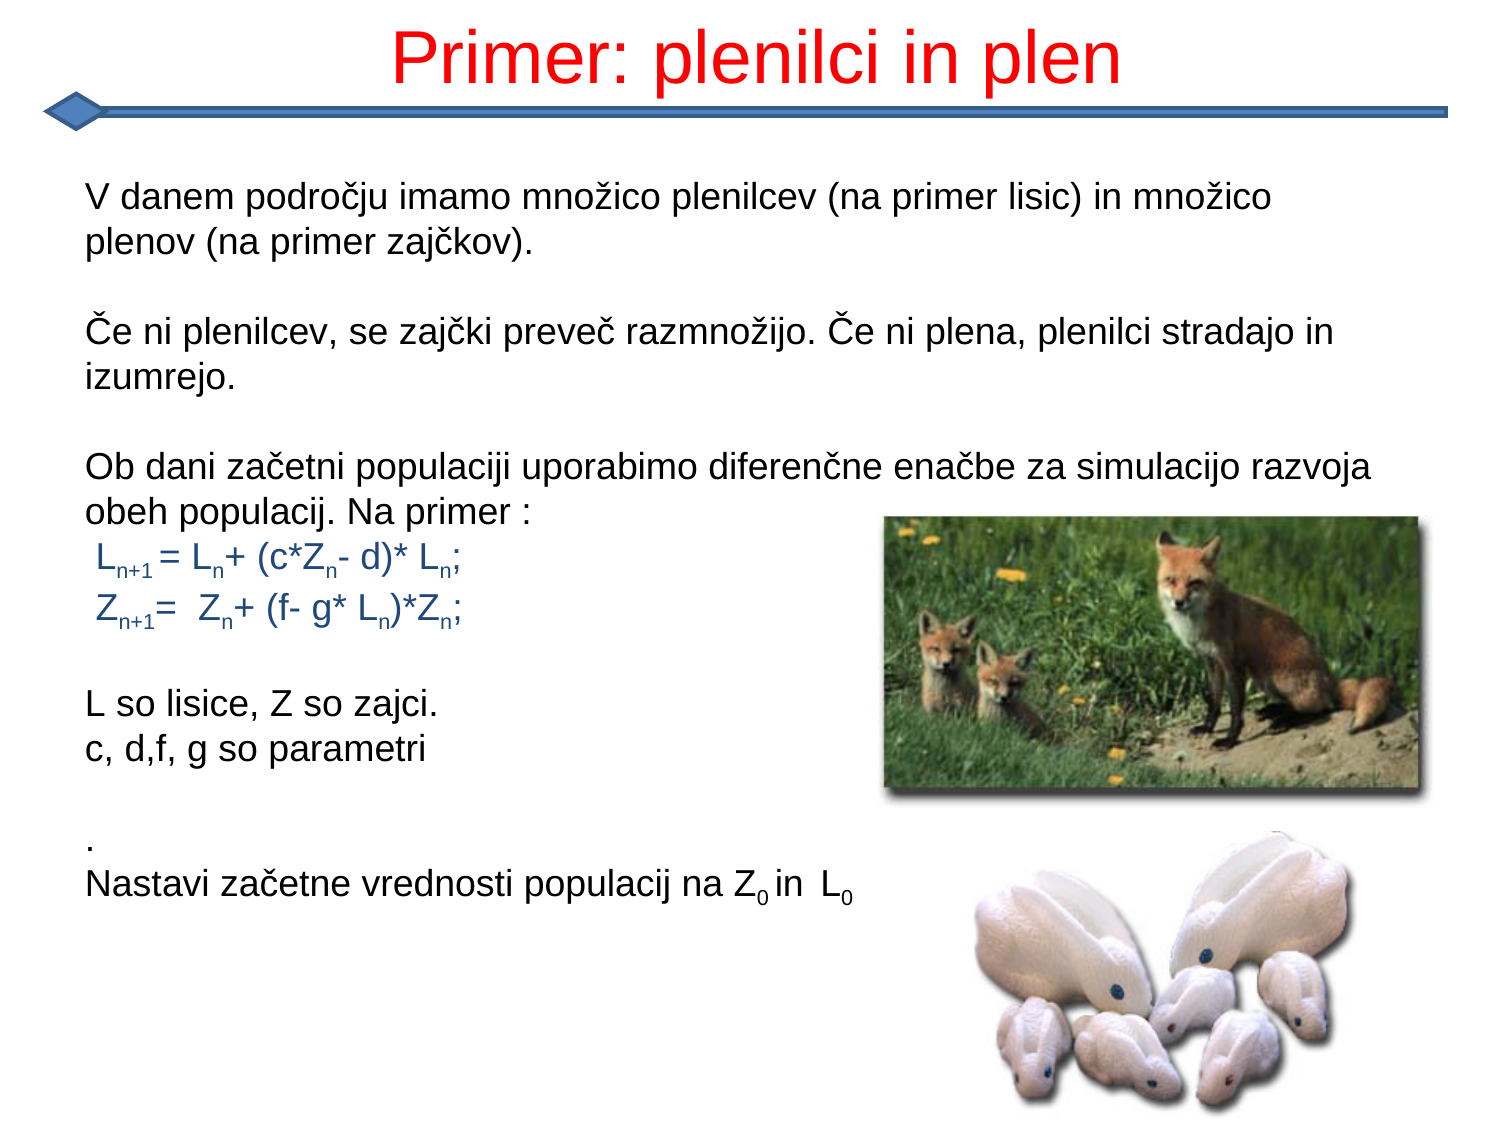

# Primer: plenilci in plen
V danem področju imamo množico plenilcev (na primer lisic) in množico plenov (na primer zajčkov).
Če ni plenilcev, se zajčki preveč razmnožijo. Če ni plena, plenilci stradajo in izumrejo.
Ob dani začetni populaciji uporabimo diferenčne enačbe za simulacijo razvoja obeh populacij. Na primer :
 Ln+1 = Ln+ (c*Zn- d)* Ln;
 Zn+1= Zn+ (f- g* Ln)*Zn;
L so lisice, Z so zajci.
c, d,f, g so parametri
.
Nastavi začetne vrednosti populacij na Z0 in  L0